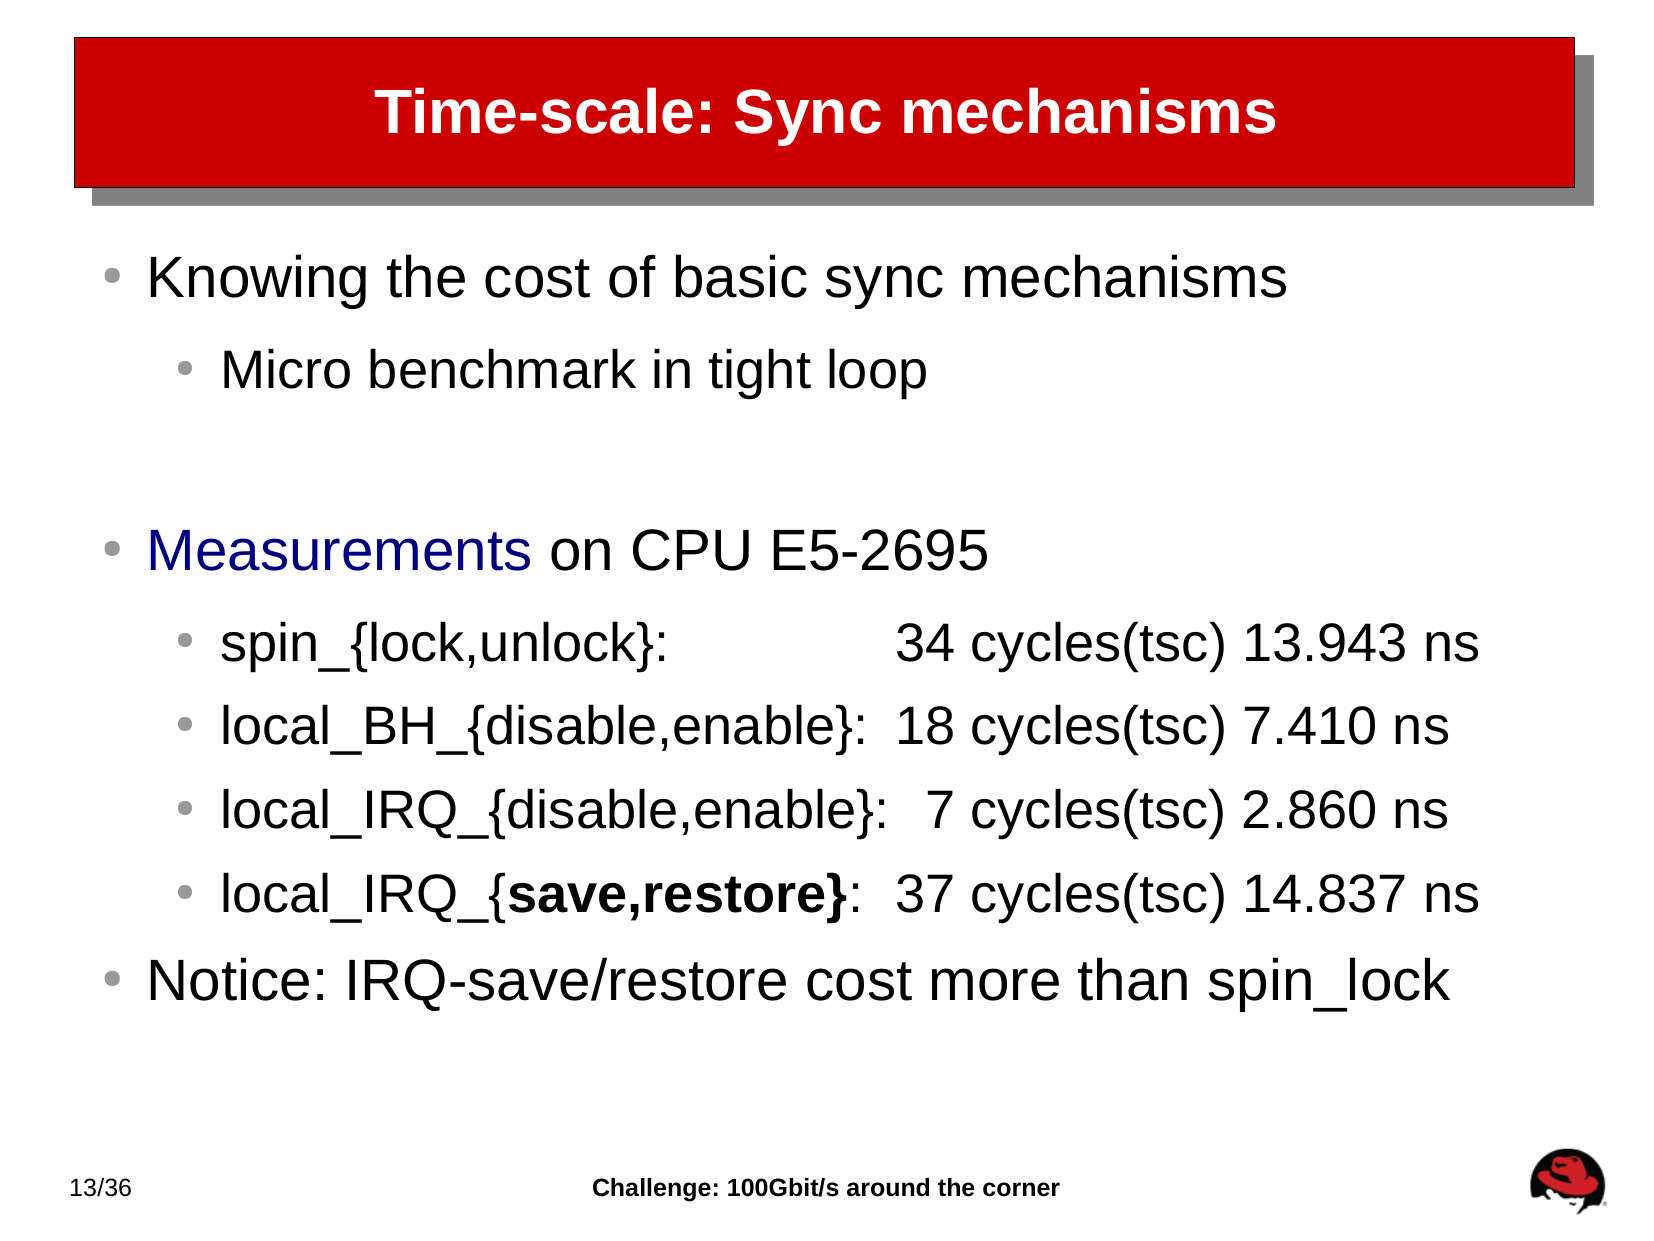

# Time-scale: Sync mechanisms
Knowing the cost of basic sync mechanisms
Micro benchmark in tight loop
Measurements on CPU E5-2695
spin_{lock,unlock}:			34 cycles(tsc) 13.943 ns
local_BH_{disable,enable}:	18 cycles(tsc) 7.410 ns
local_IRQ_{disable,enable}:	 7 cycles(tsc) 2.860 ns
local_IRQ_{save,restore}:	37 cycles(tsc) 14.837 ns
Notice: IRQ-save/restore cost more than spin_lock